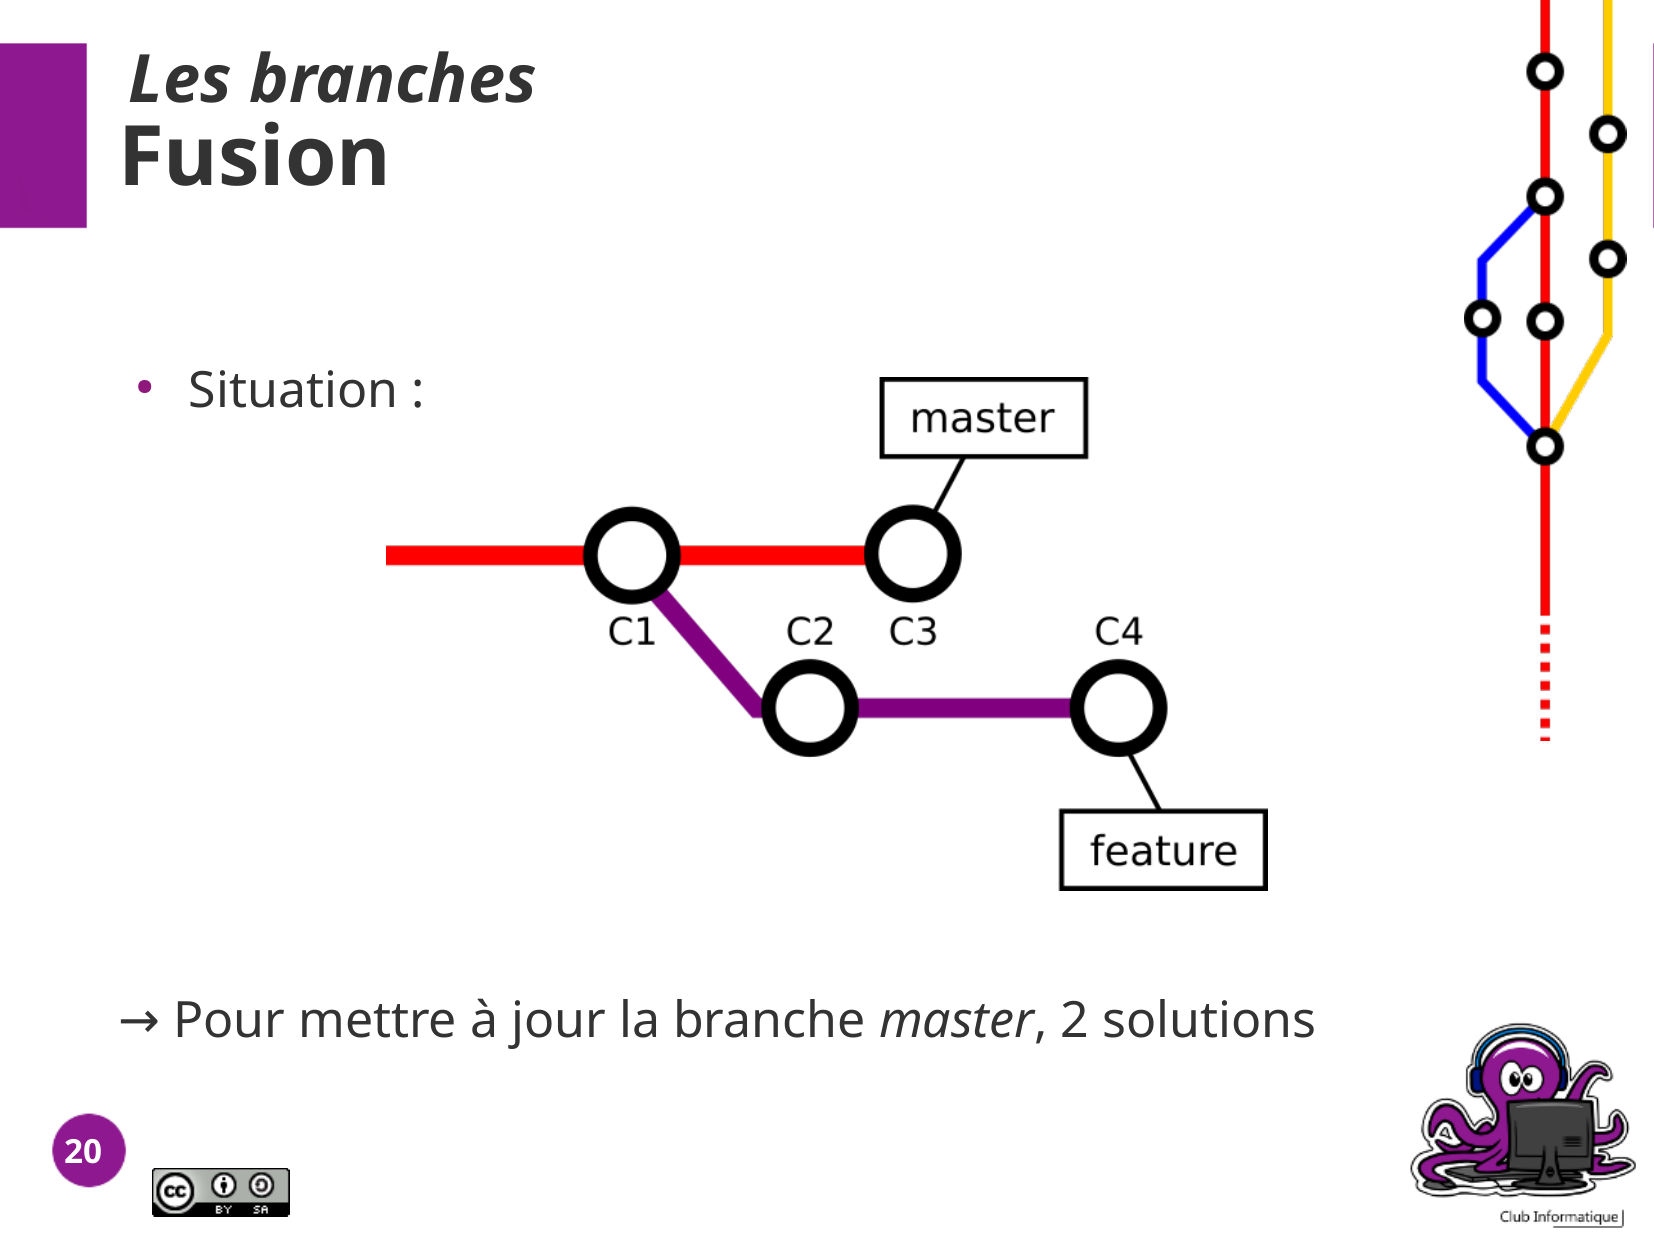

Les branches
Fusion
# Situation :
→ Pour mettre à jour la branche master, 2 solutions
20